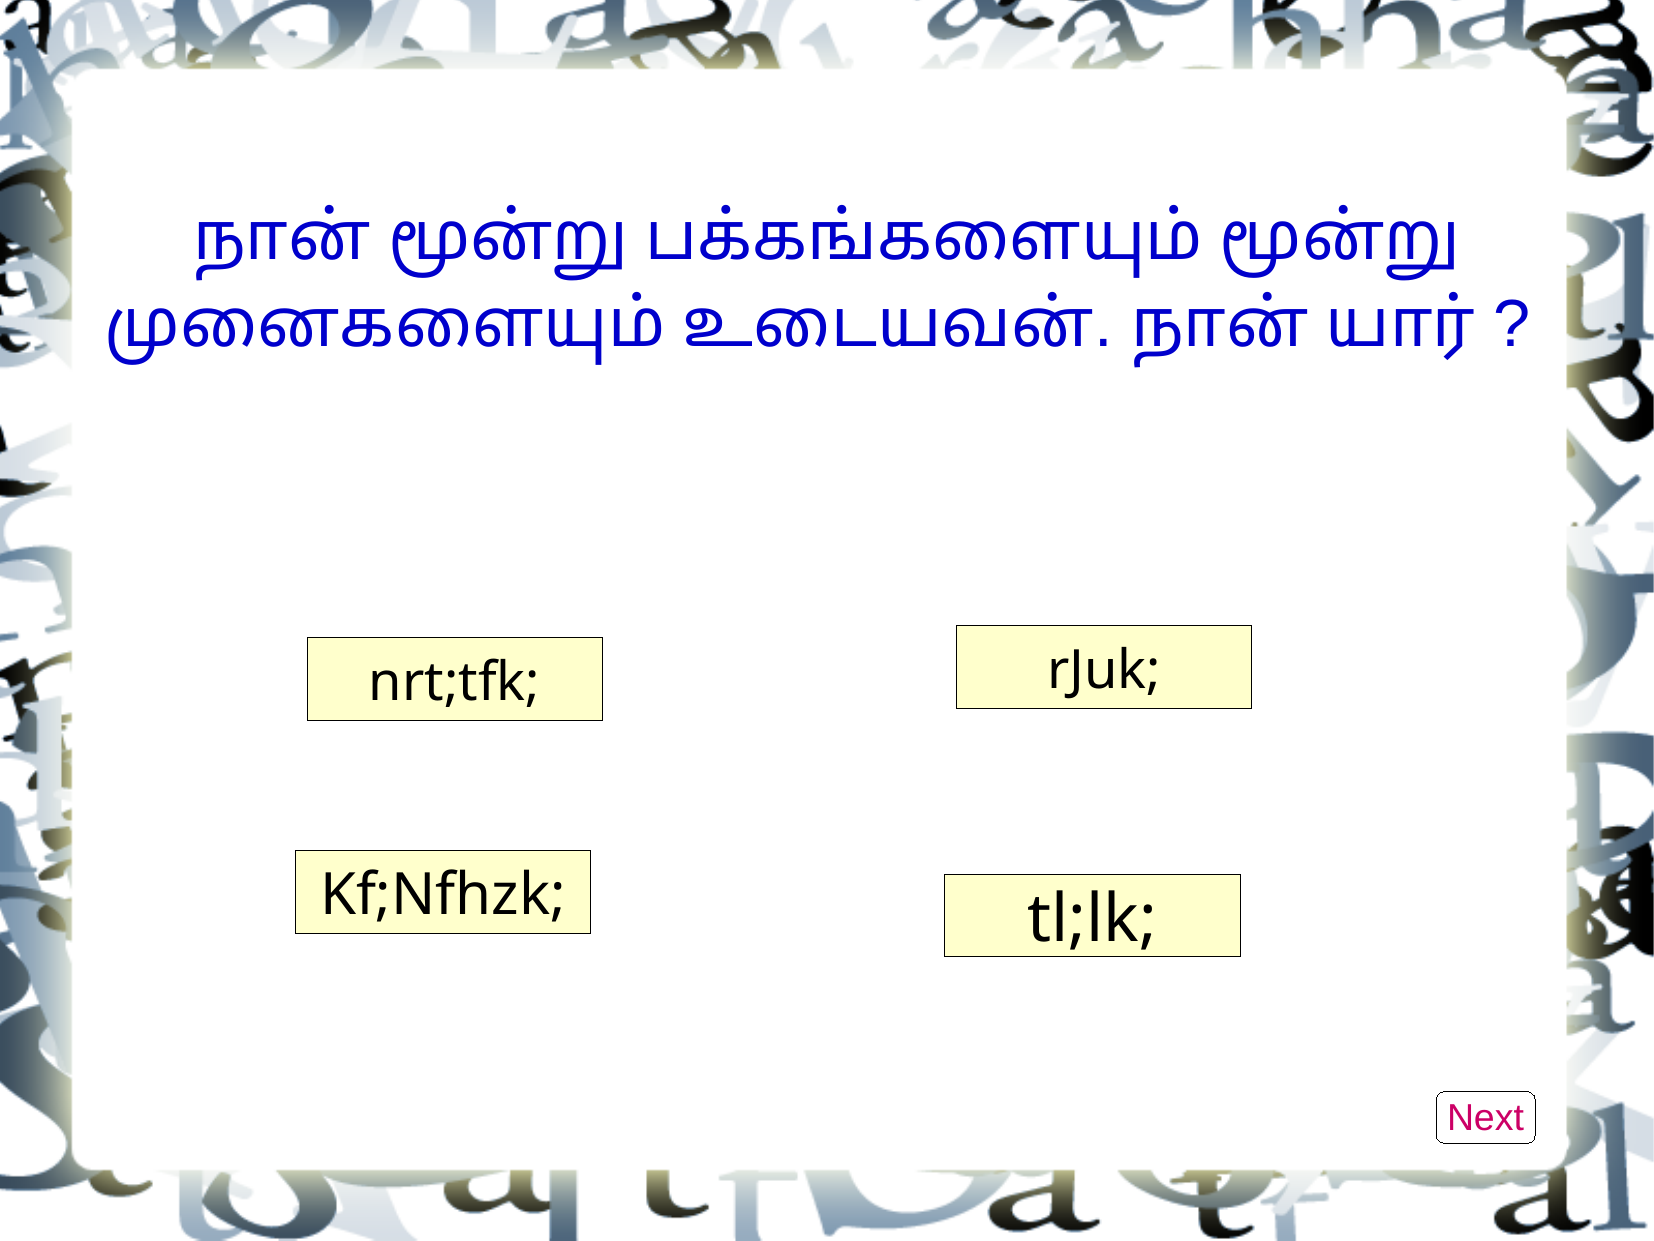

# நான் மூன்று பக்கங்களையும் மூன்று முனைகளையும் உடையவன். நான் யார் ?
rJuk;
nrt;tfk;
Kf;Nfhzk;
tl;lk;
Next